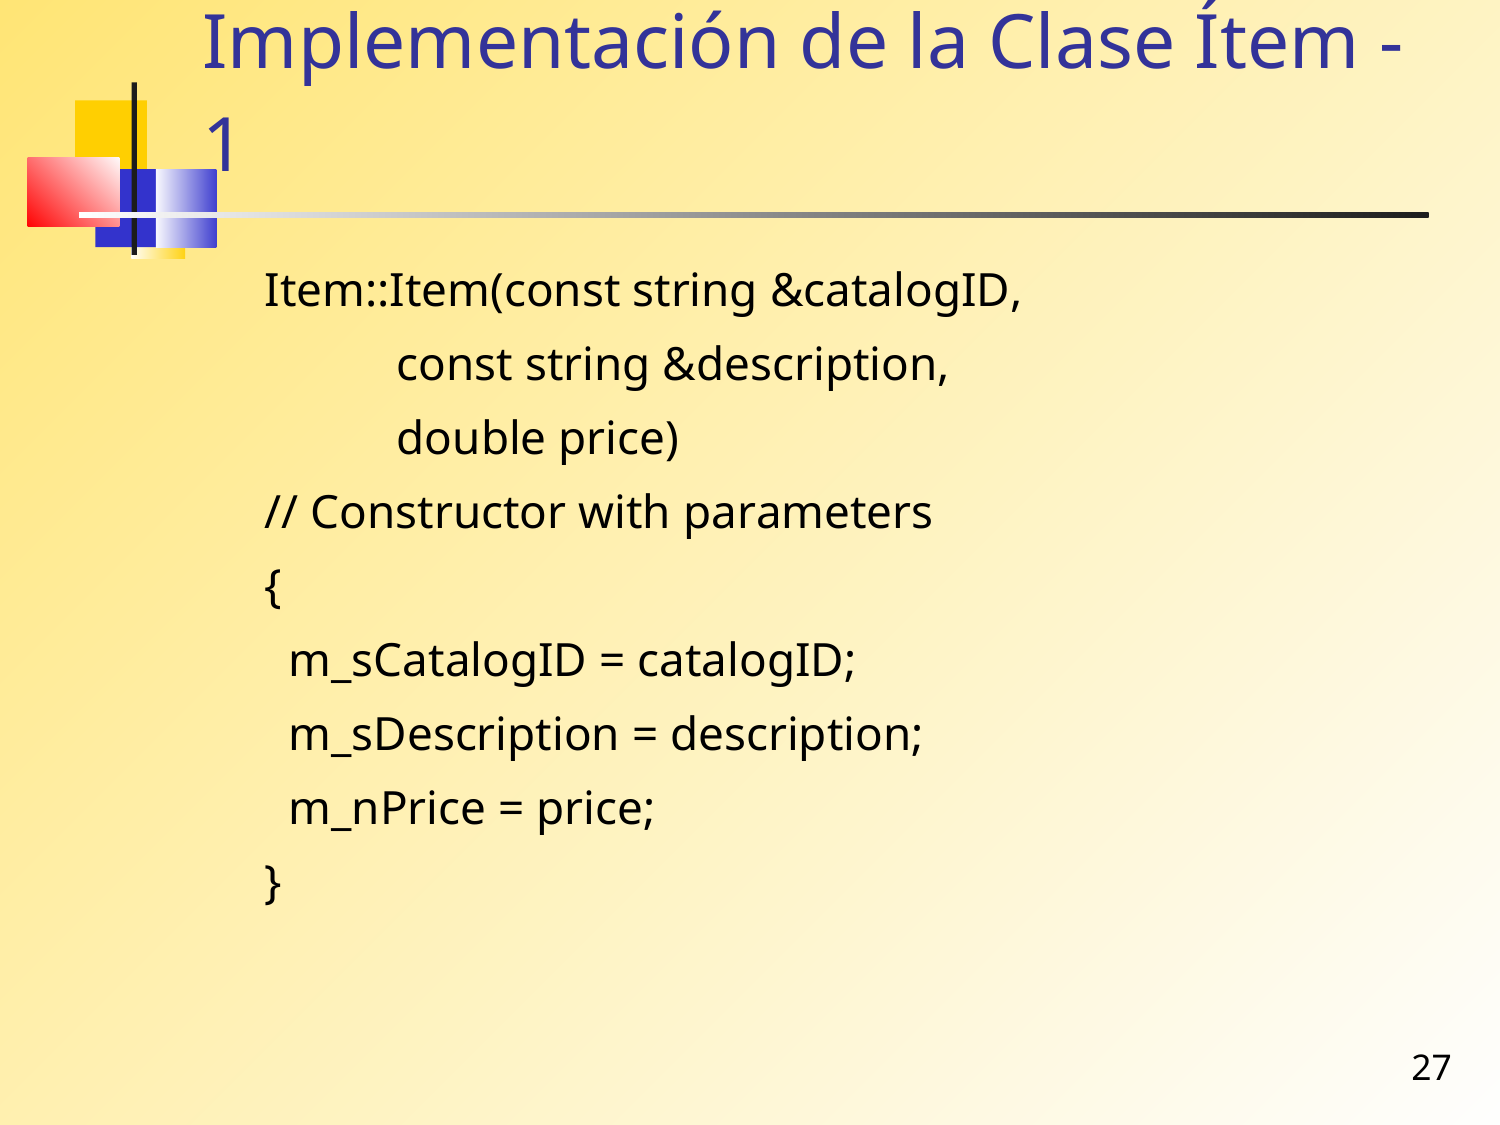

# Implementación de la Clase Ítem - 1
Item::Item(const string &catalogID,
 const string &description,
 double price)‏
// Constructor with parameters
{
 m_sCatalogID = catalogID;
 m_sDescription = description;
 m_nPrice = price;
}
27